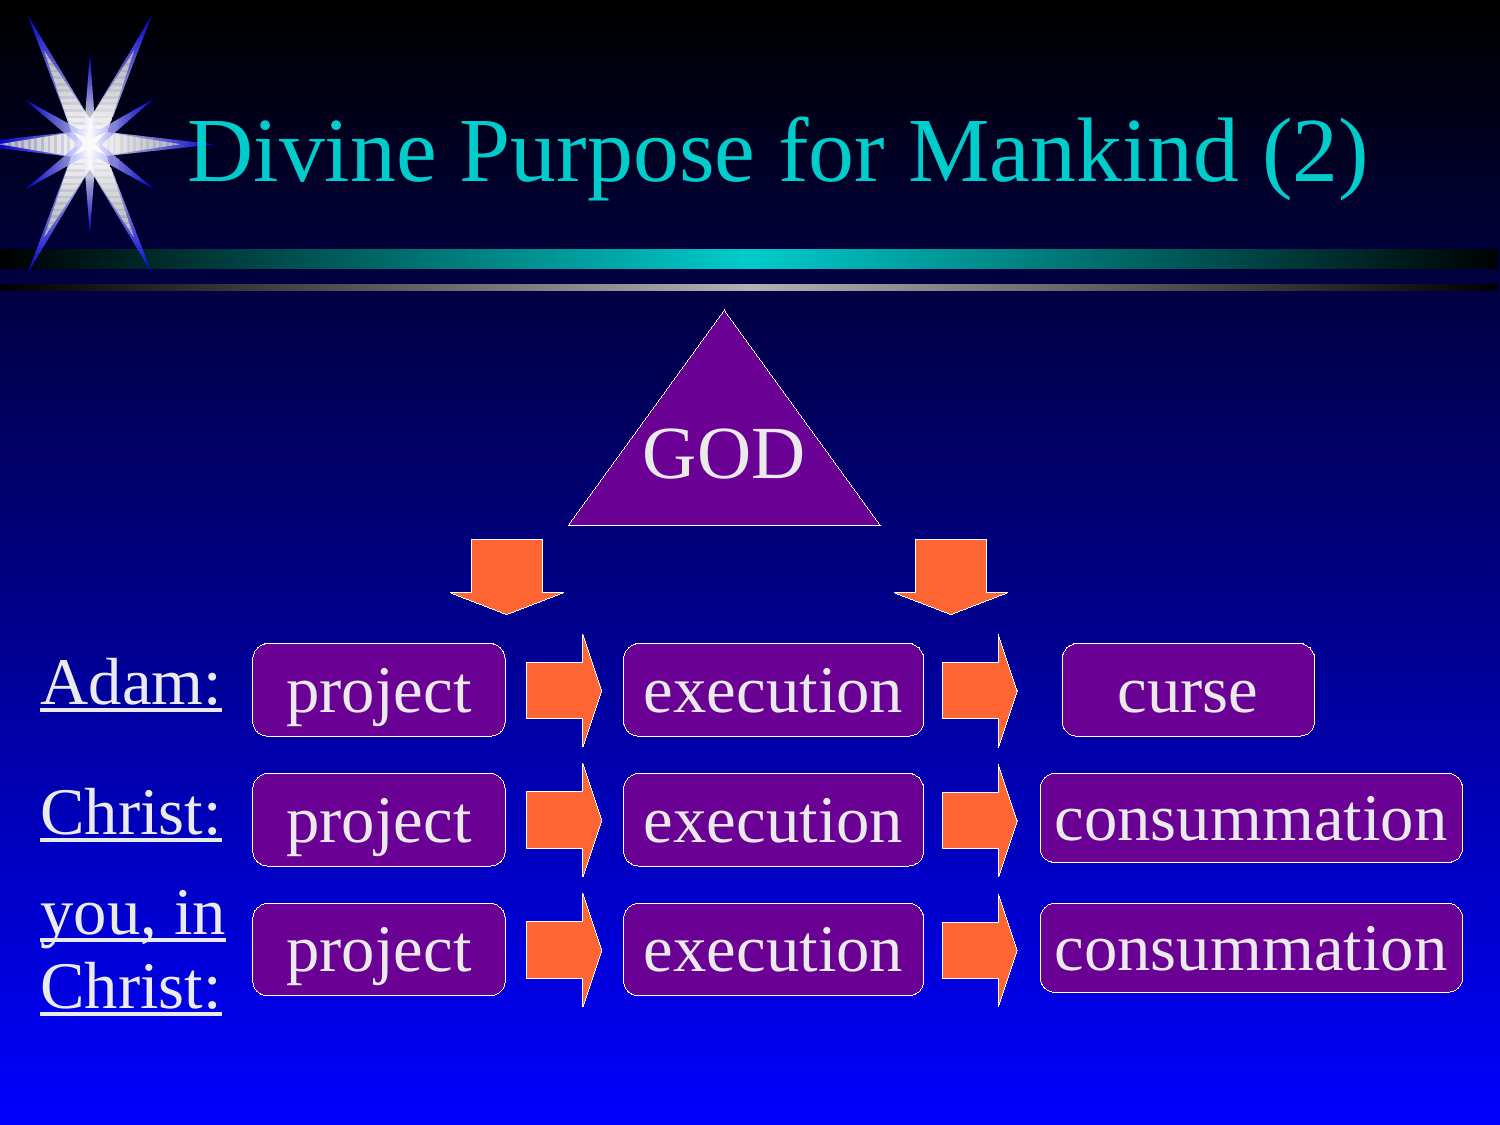

# Divine Purpose for Mankind (2)
GOD
Adam:
project
execution
curse
Christ:
project
execution
consummation
you, in
Christ:
project
execution
consummation